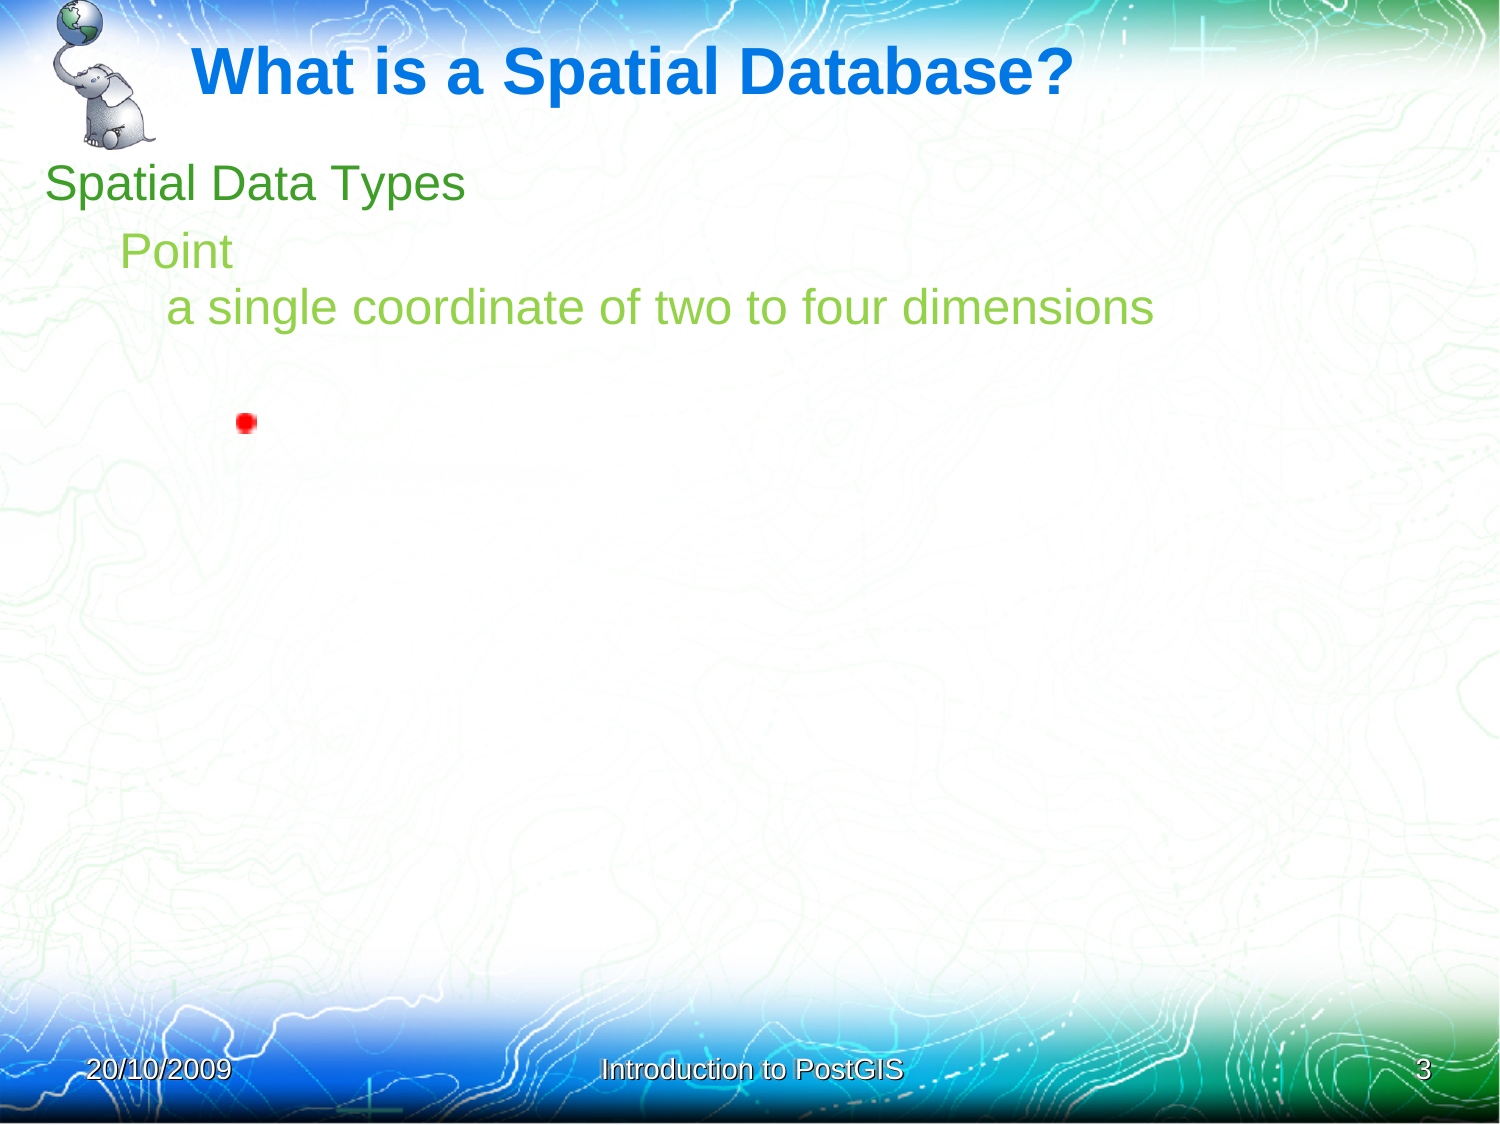

# What is a Spatial Database?
Spatial Data Types
Point
a single coordinate of two to four dimensions
20/10/2009
Introduction to PostGIS
3